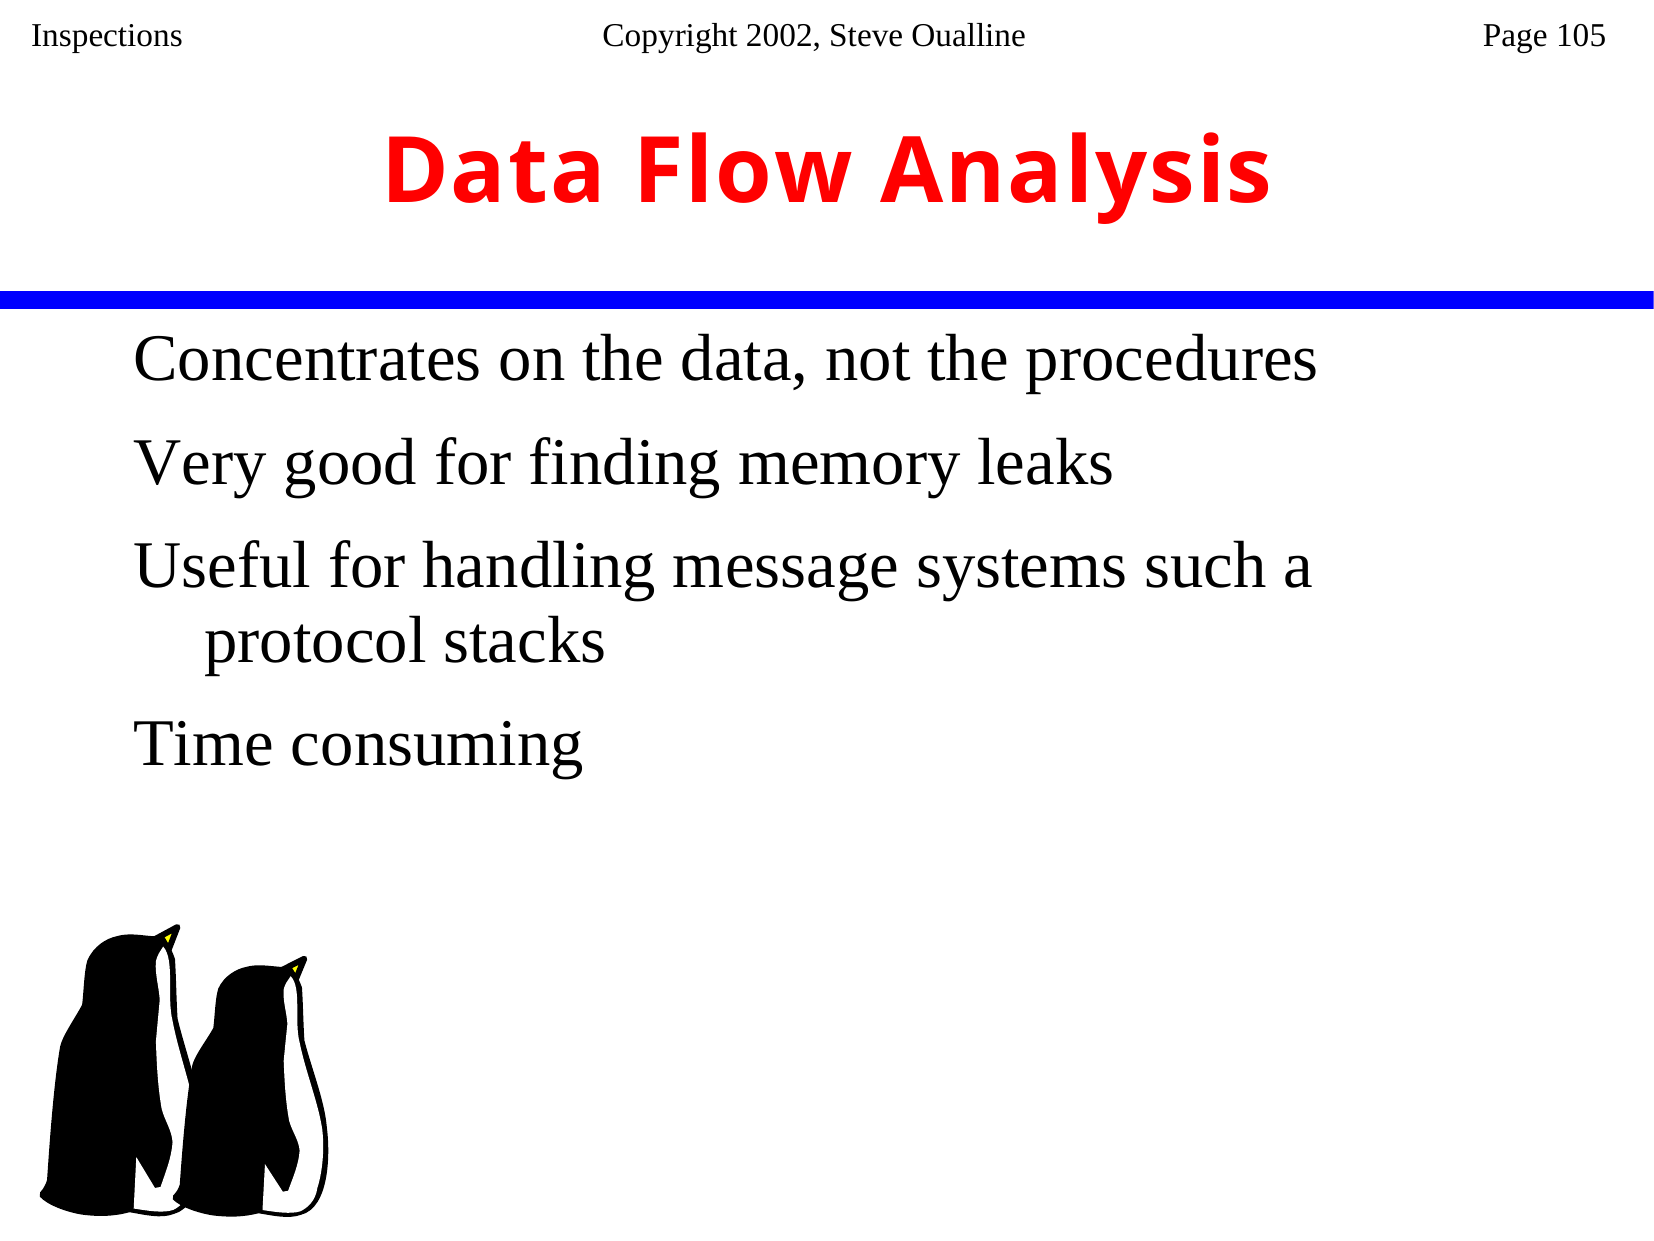

# Data Flow Analysis
Concentrates on the data, not the procedures
Very good for finding memory leaks
Useful for handling message systems such a protocol stacks
Time consuming